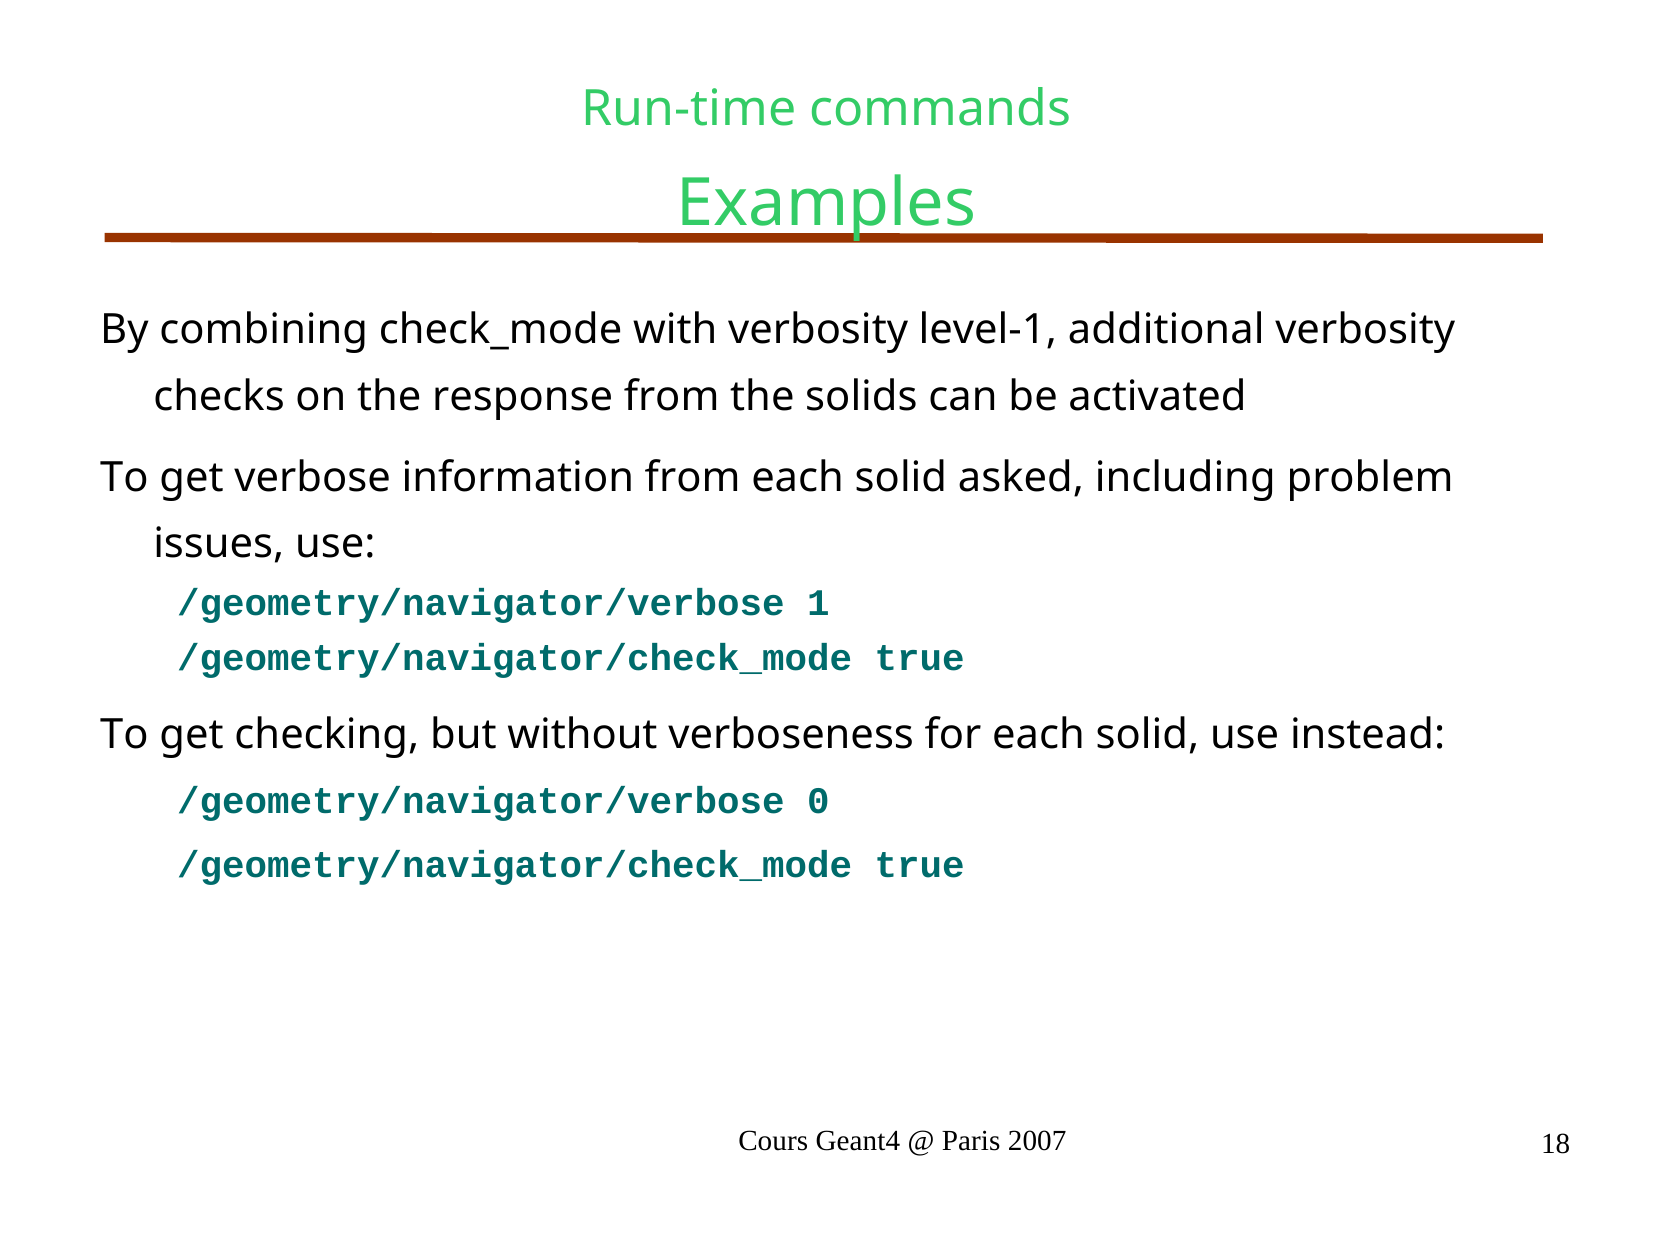

# Run-time commands Examples
By combining check_mode with verbosity level-1, additional verbosity checks on the response from the solids can be activated
To get verbose information from each solid asked, including problem issues, use:
/geometry/navigator/verbose 1
/geometry/navigator/check_mode true
To get checking, but without verboseness for each solid, use instead:
/geometry/navigator/verbose 0
/geometry/navigator/check_mode true
Cours Geant4 @ Paris 2007
18